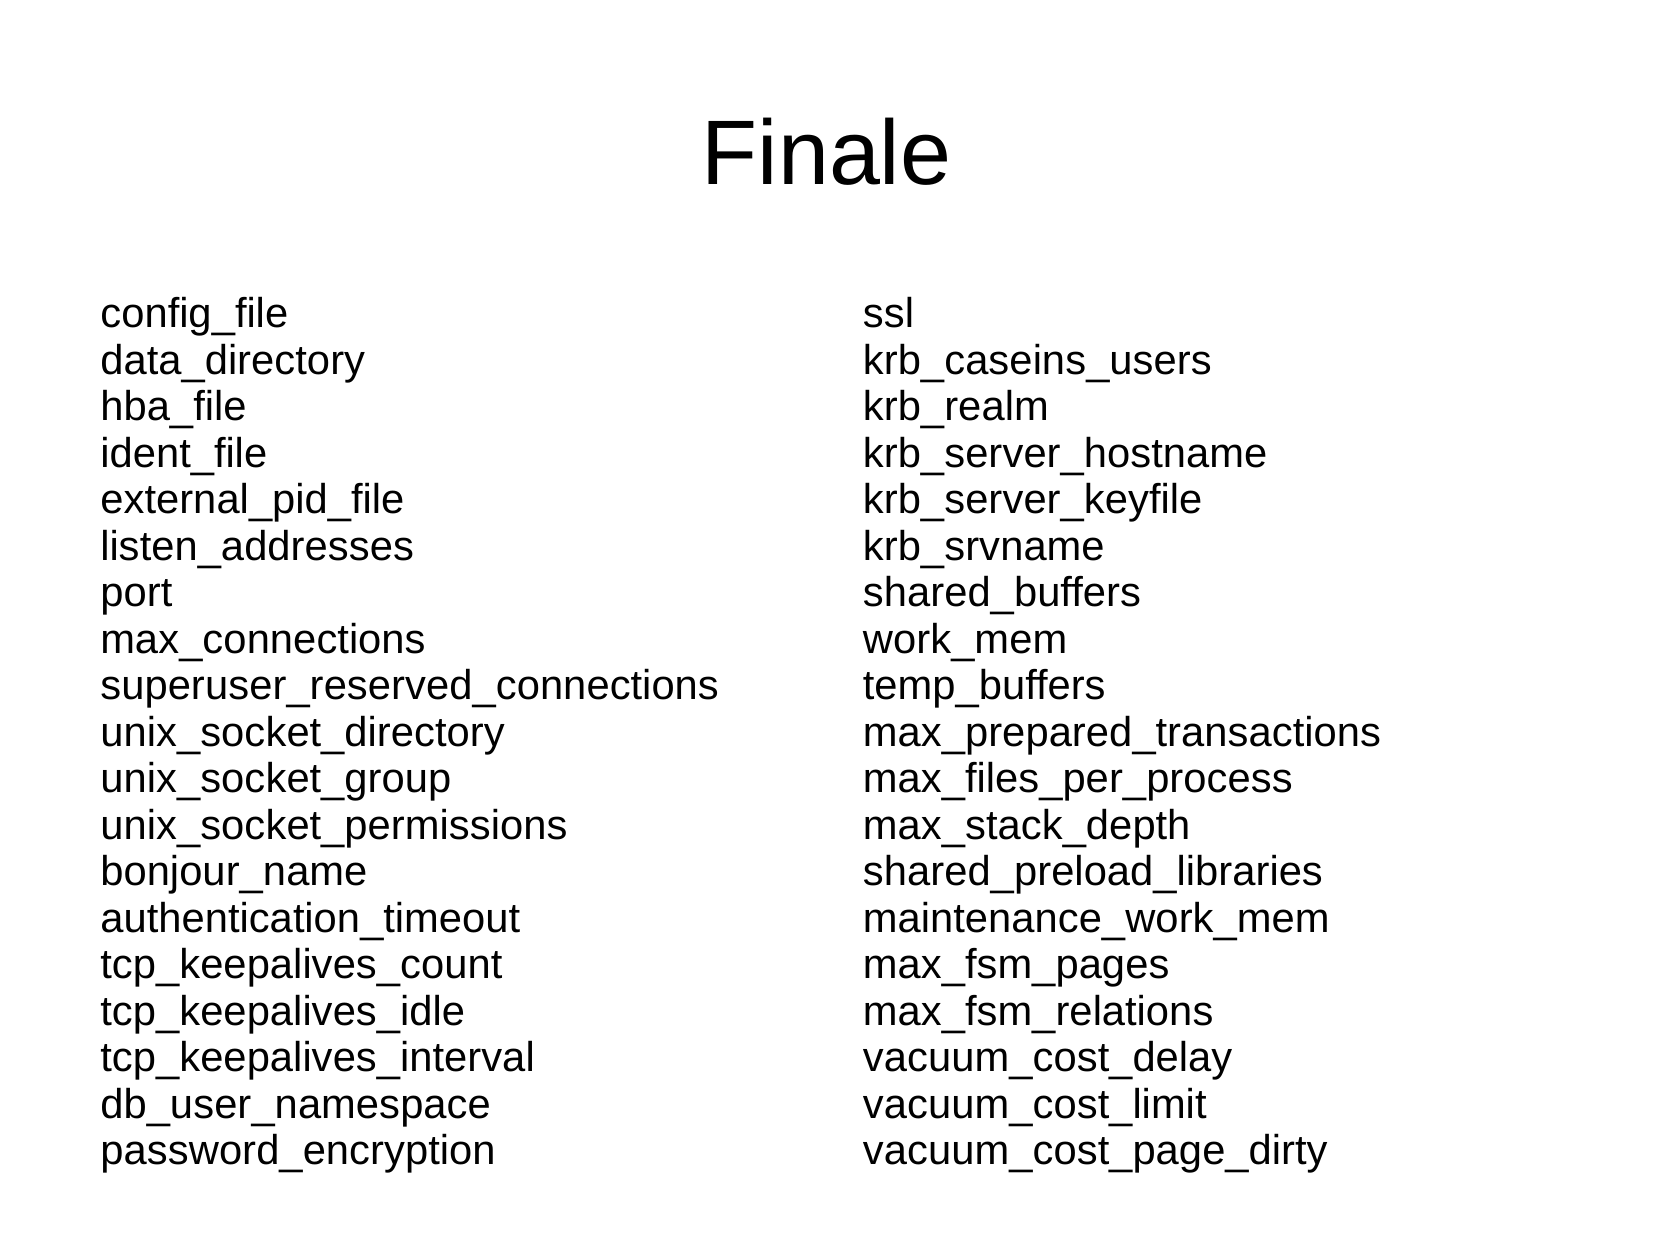

# Finale
config_file
data_directory
hba_file
ident_file
external_pid_file
listen_addresses
port
max_connections
superuser_reserved_connections
unix_socket_directory
unix_socket_group
unix_socket_permissions
bonjour_name
authentication_timeout
tcp_keepalives_count
tcp_keepalives_idle
tcp_keepalives_interval
db_user_namespace
password_encryption
ssl
krb_caseins_users
krb_realm
krb_server_hostname
krb_server_keyfile
krb_srvname
shared_buffers
work_mem
temp_buffers
max_prepared_transactions
max_files_per_process
max_stack_depth
shared_preload_libraries
maintenance_work_mem
max_fsm_pages
max_fsm_relations
vacuum_cost_delay
vacuum_cost_limit
vacuum_cost_page_dirty